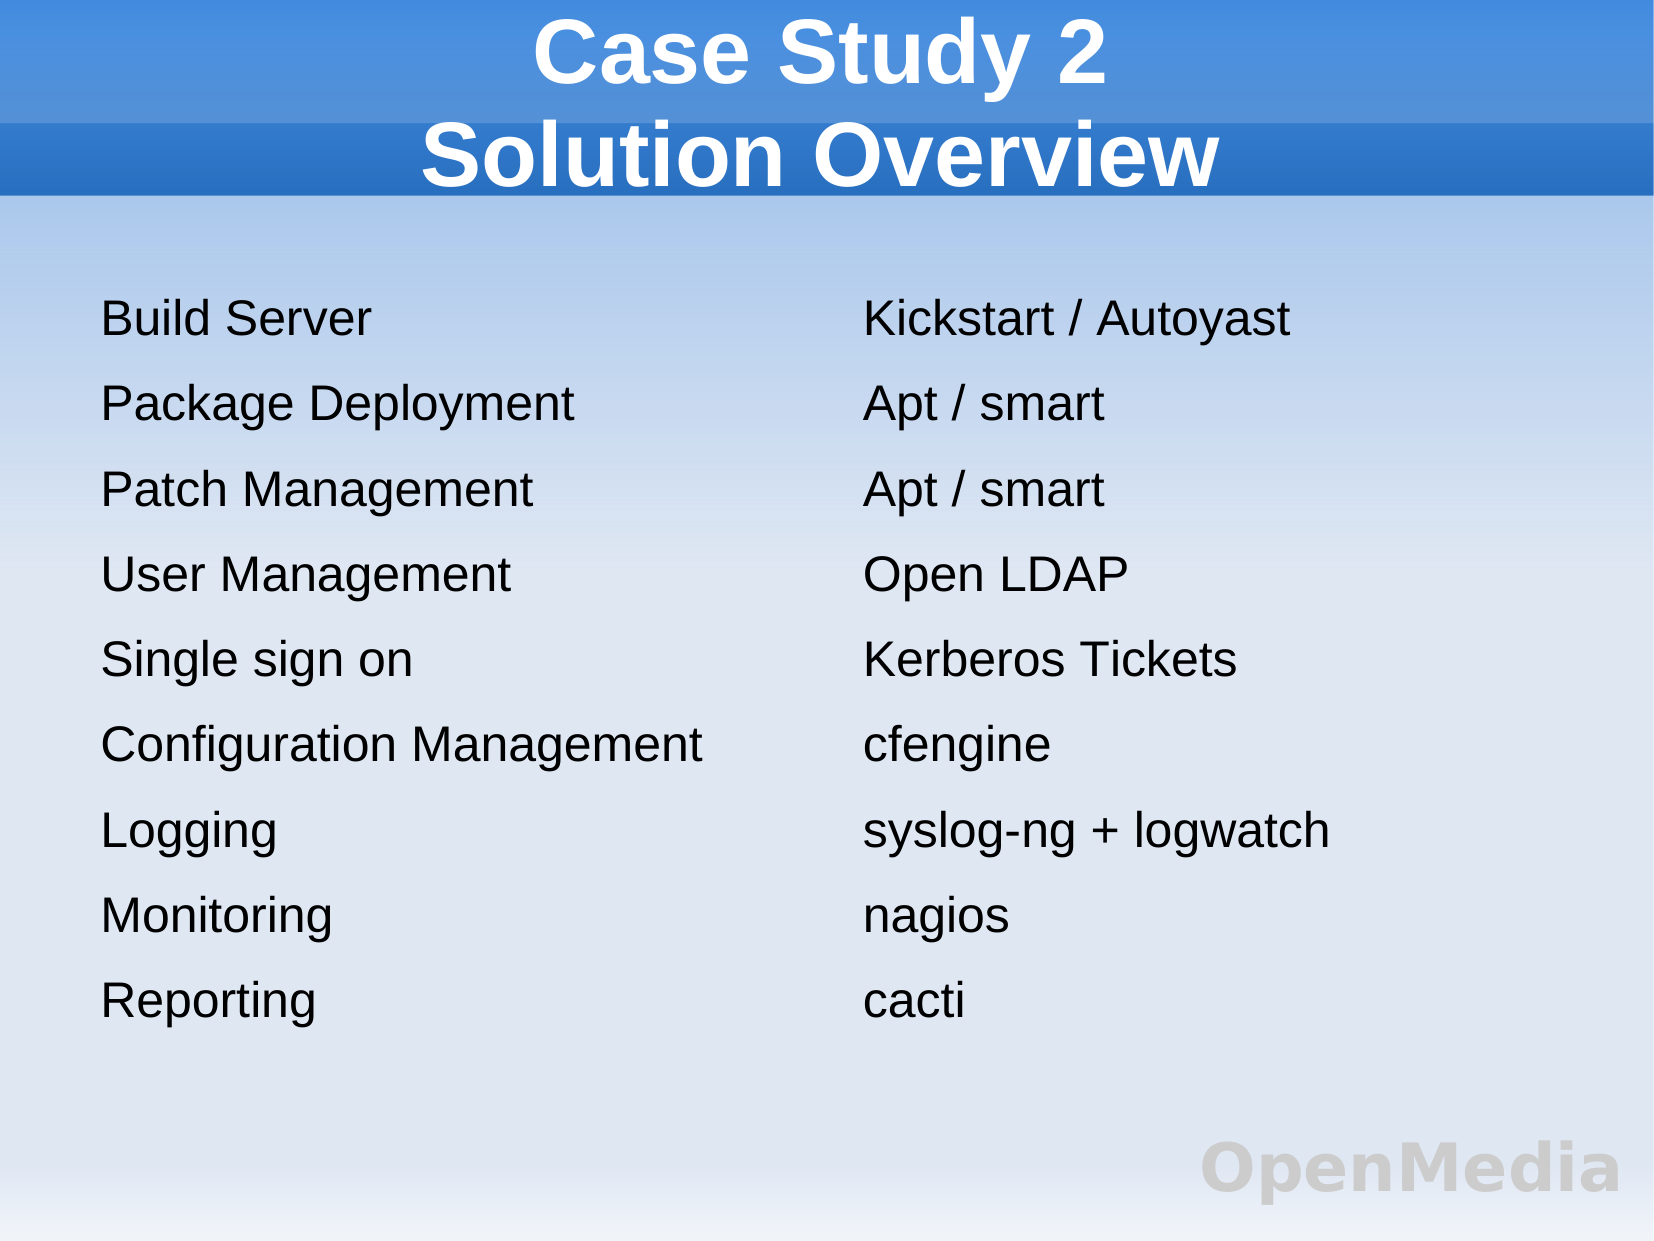

# Case Study 2 Solution Overview
Build Server
Package Deployment
Patch Management
User Management
Single sign on
Configuration Management
Logging
Monitoring
Reporting
Kickstart / Autoyast
Apt / smart
Apt / smart
Open LDAP
Kerberos Tickets
cfengine
syslog-ng + logwatch
nagios
cacti
34